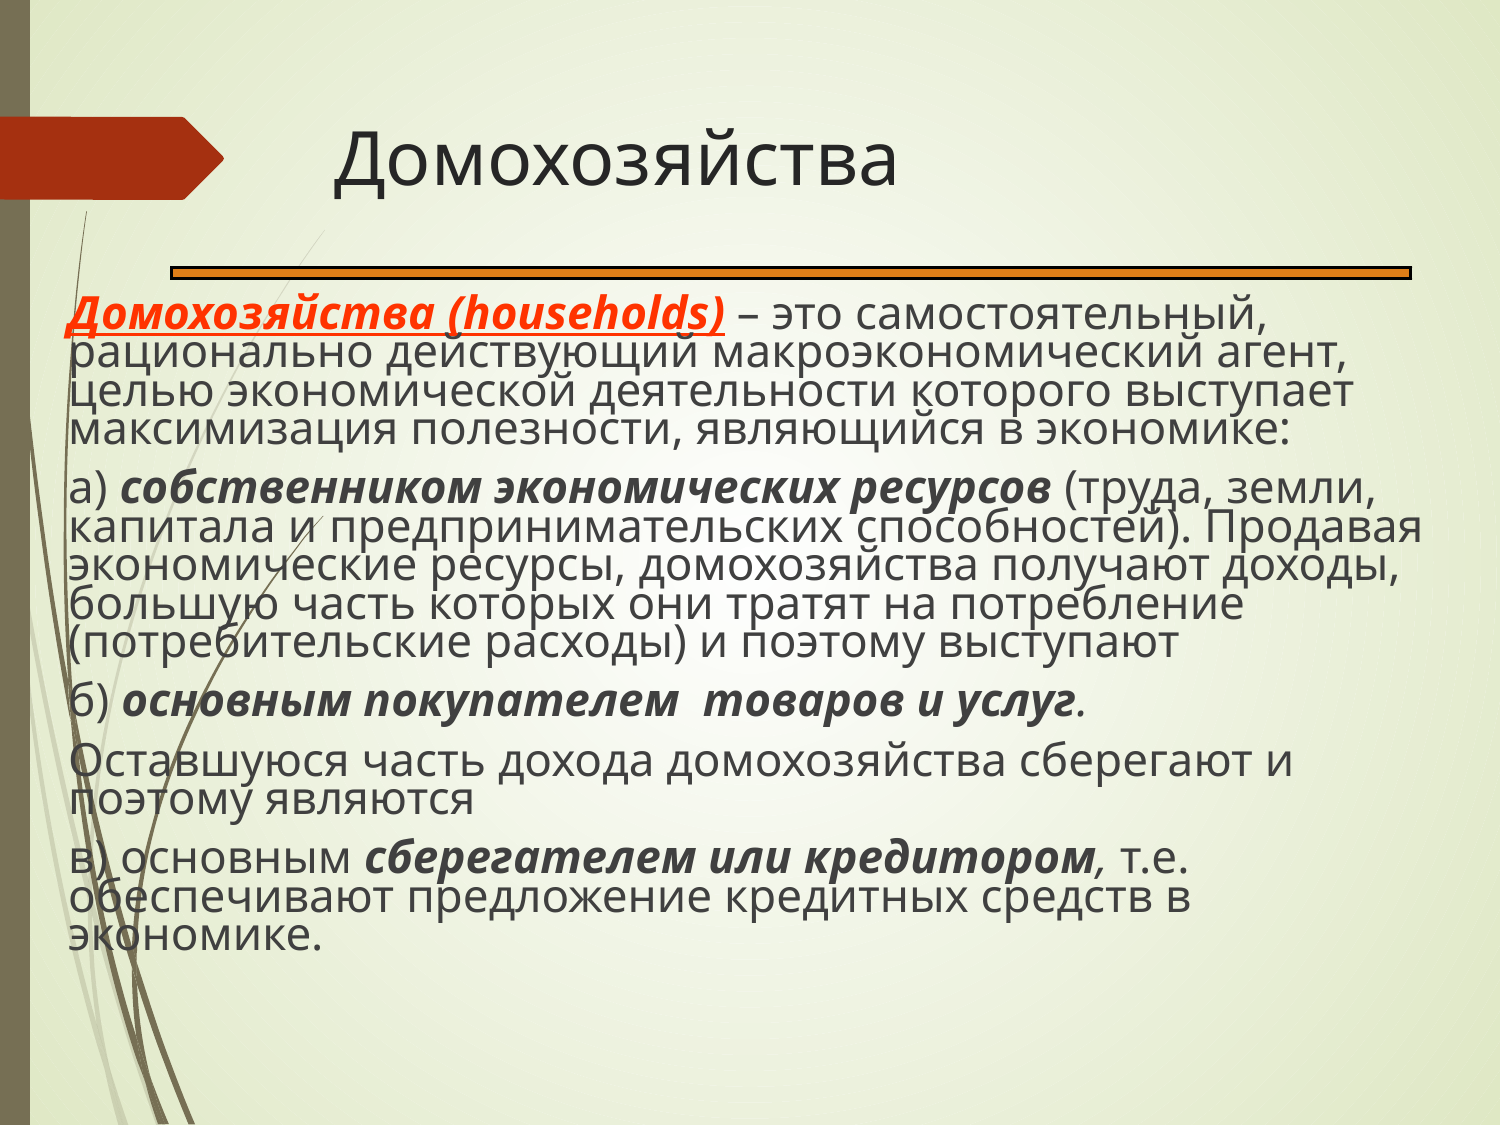

# Домохозяйства
Домохозяйства (households) – это самостоятельный, рационально действующий макроэкономический агент, целью экономической деятельности которого выступает максимизация полезности, являющийся в экономике:
а) собственником экономических ресурсов (труда, земли, капитала и предпринимательских способностей). Продавая экономические ресурсы, домохозяйства получают доходы, большую часть которых они тратят на потребление (потребительские расходы) и поэтому выступают
б) основным покупателем товаров и услуг.
Оставшуюся часть дохода домохозяйства сберегают и поэтому являются
в) основным сберегателем или кредитором, т.е. обеспечивают предложение кредитных средств в экономике.